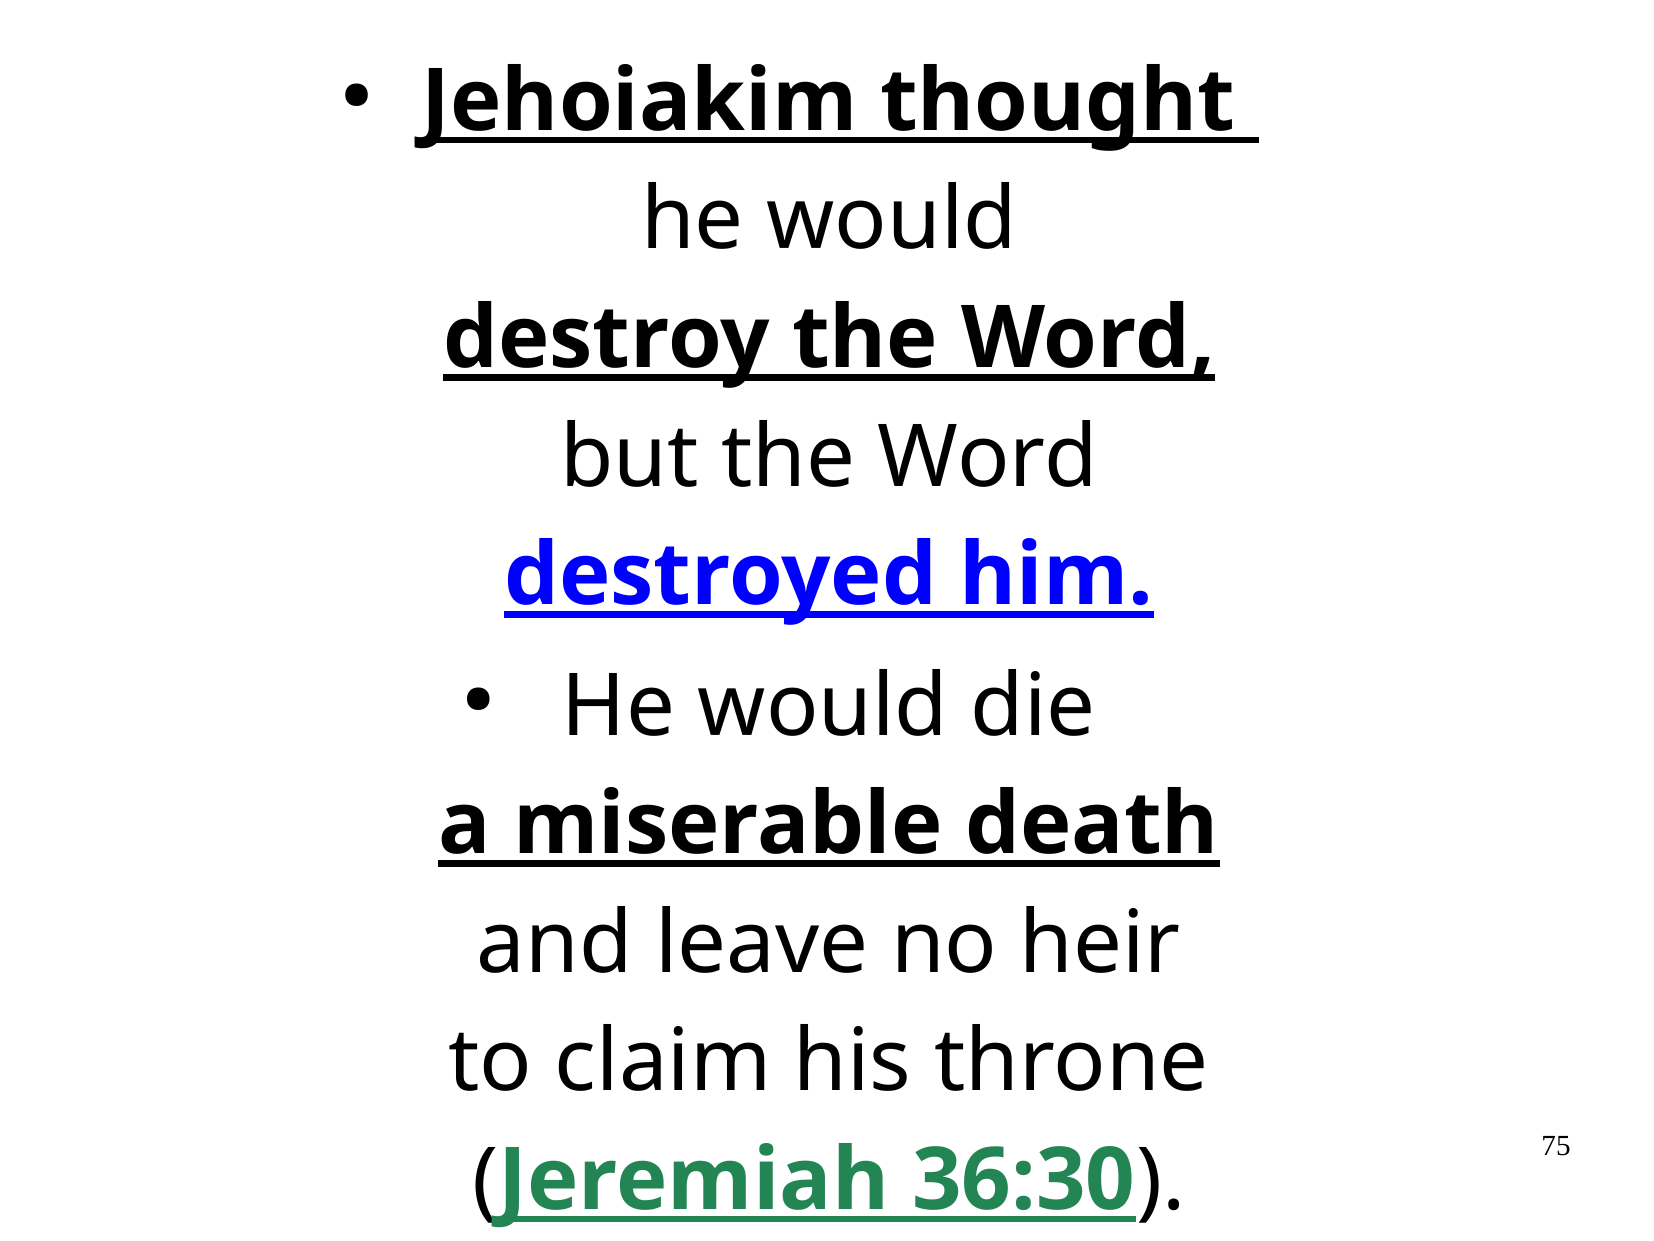

# Jehoiakim thought he would destroy the Word, but the Word destroyed him.
He would die
a miserable death
and leave no heir
to claim his throne
(Jeremiah 36:30).
75